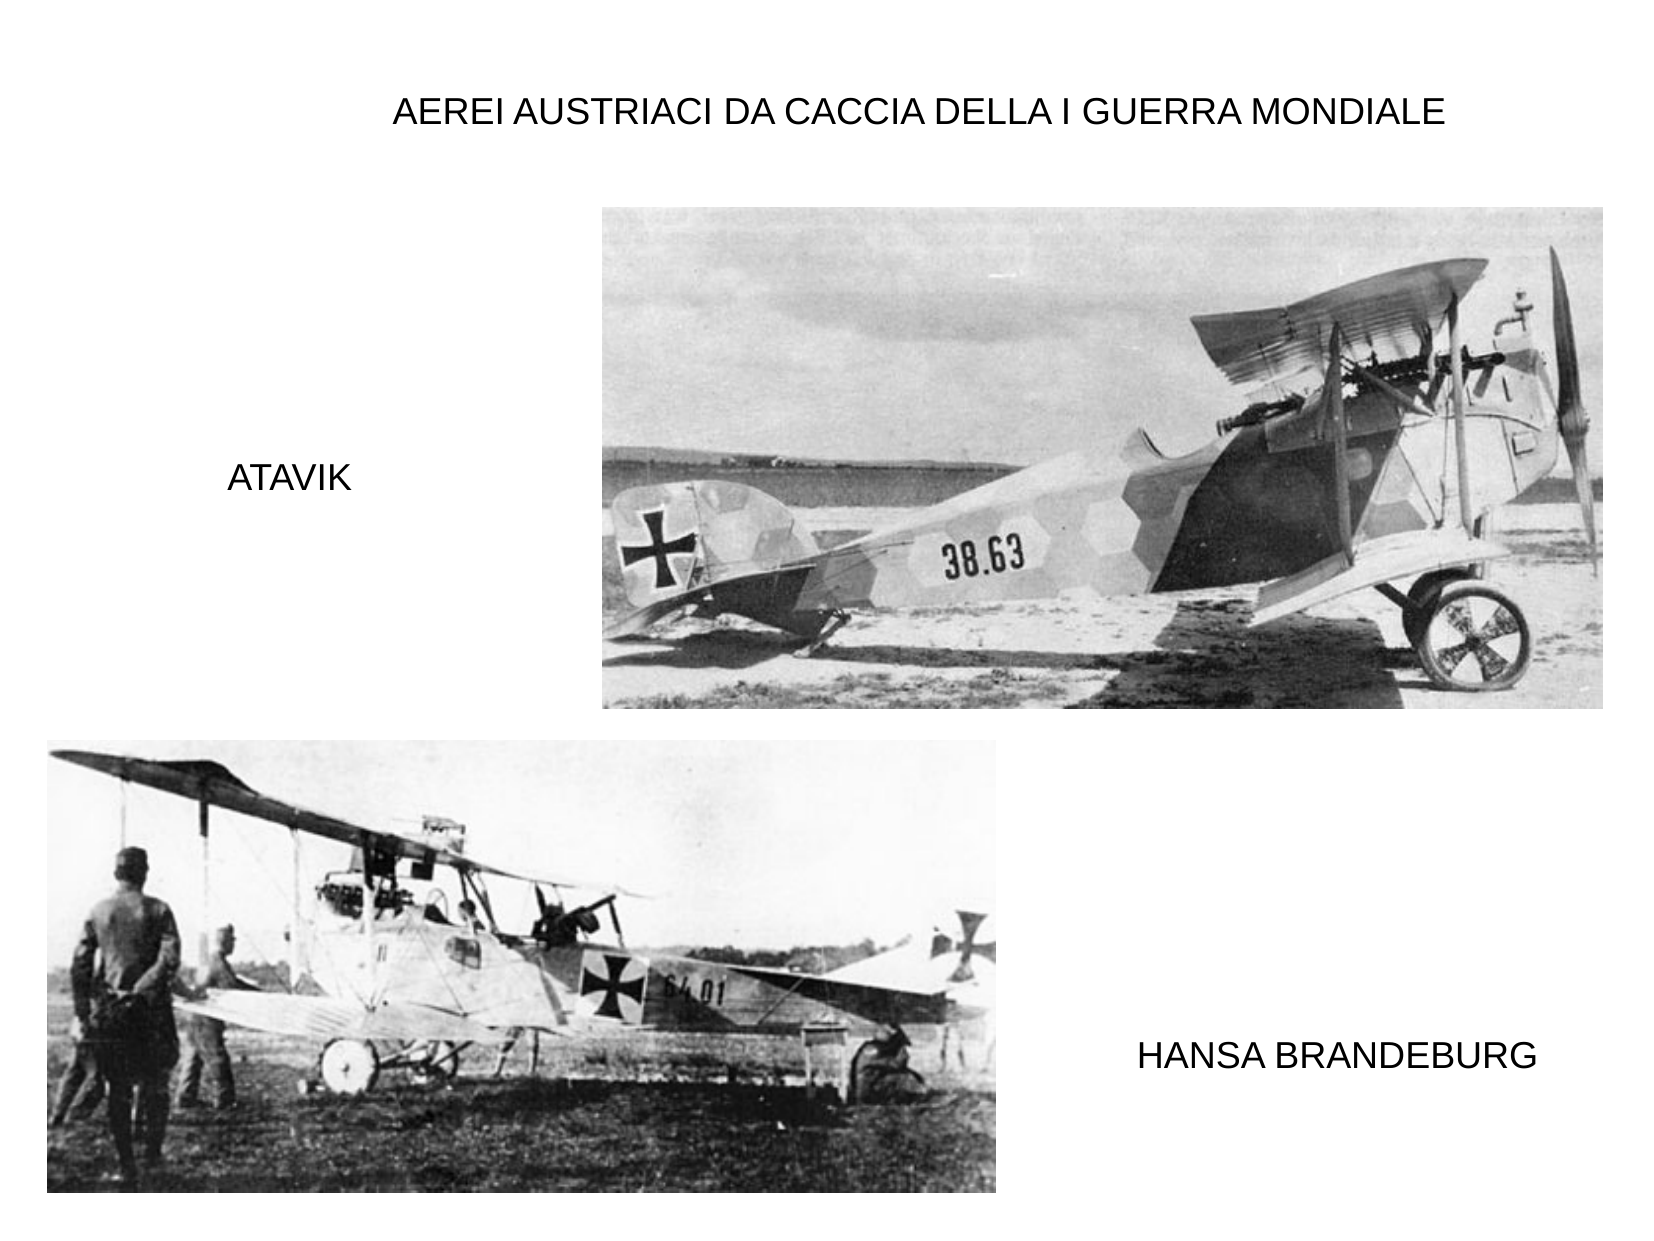

AEREI AUSTRIACI DA CACCIA DELLA I GUERRA MONDIALE
ATAVIK
HANSA BRANDEBURG